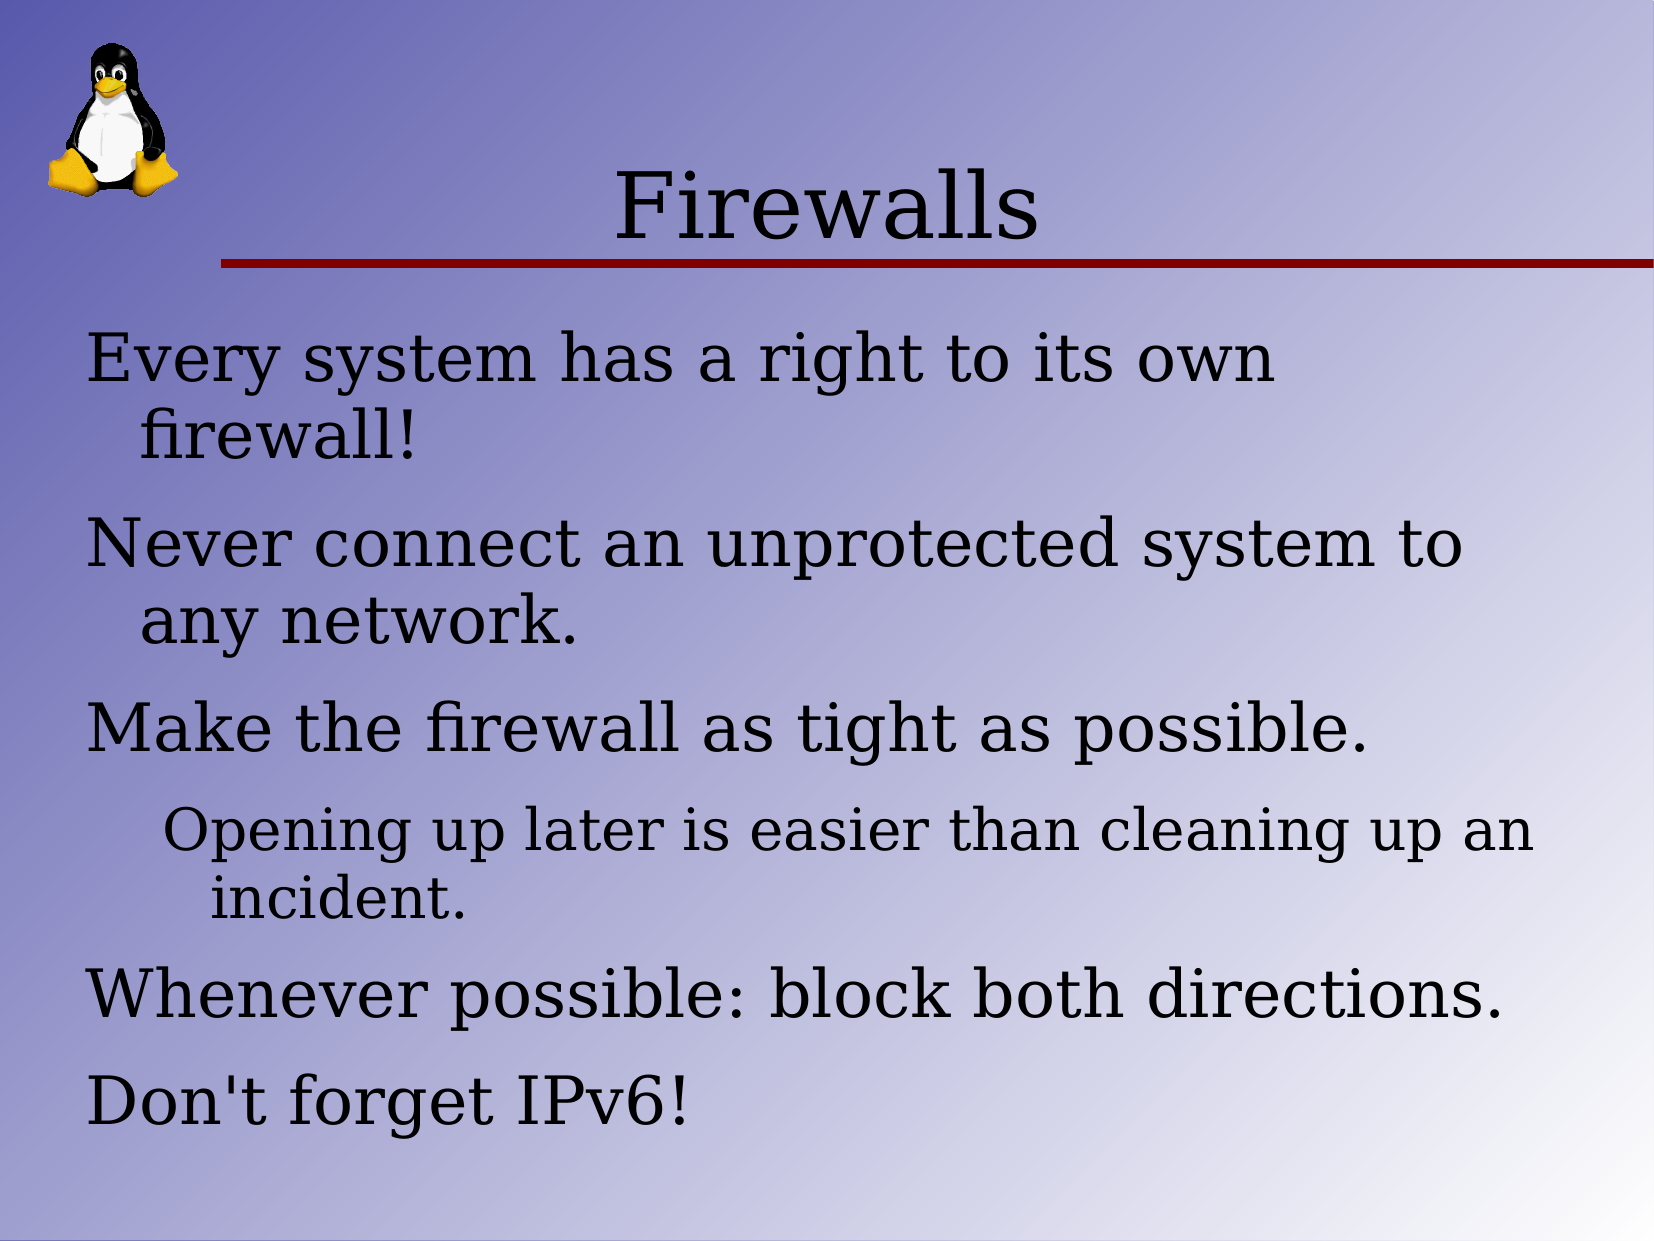

# Firewalls
Every system has a right to its own firewall!
Never connect an unprotected system to any network.
Make the firewall as tight as possible.
Opening up later is easier than cleaning up an incident.
Whenever possible: block both directions.
Don't forget IPv6!